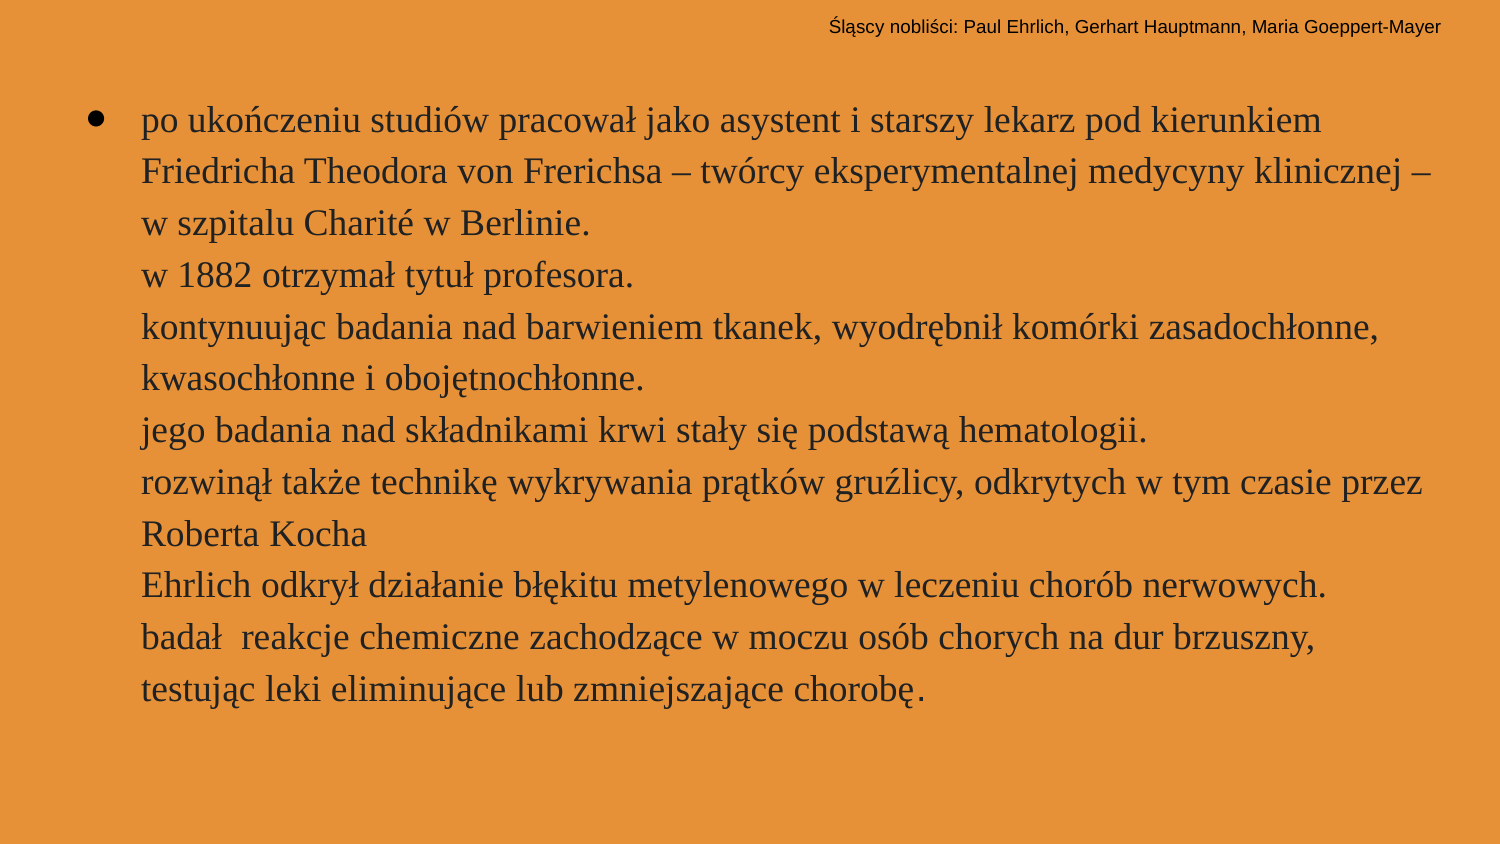

# po ukończeniu studiów pracował jako asystent i starszy lekarz pod kierunkiem Friedricha Theodora von Frerichsa – twórcy eksperymentalnej medycyny klinicznej – w szpitalu Charité w Berlinie. w 1882 otrzymał tytuł profesora. kontynuując badania nad barwieniem tkanek, wyodrębnił komórki zasadochłonne, kwasochłonne i obojętnochłonne. jego badania nad składnikami krwi stały się podstawą hematologii. rozwinął także technikę wykrywania prątków gruźlicy, odkrytych w tym czasie przez Roberta Kocha Ehrlich odkrył działanie błękitu metylenowego w leczeniu chorób nerwowych. badał reakcje chemiczne zachodzące w moczu osób chorych na dur brzuszny, testując leki eliminujące lub zmniejszające chorobę.